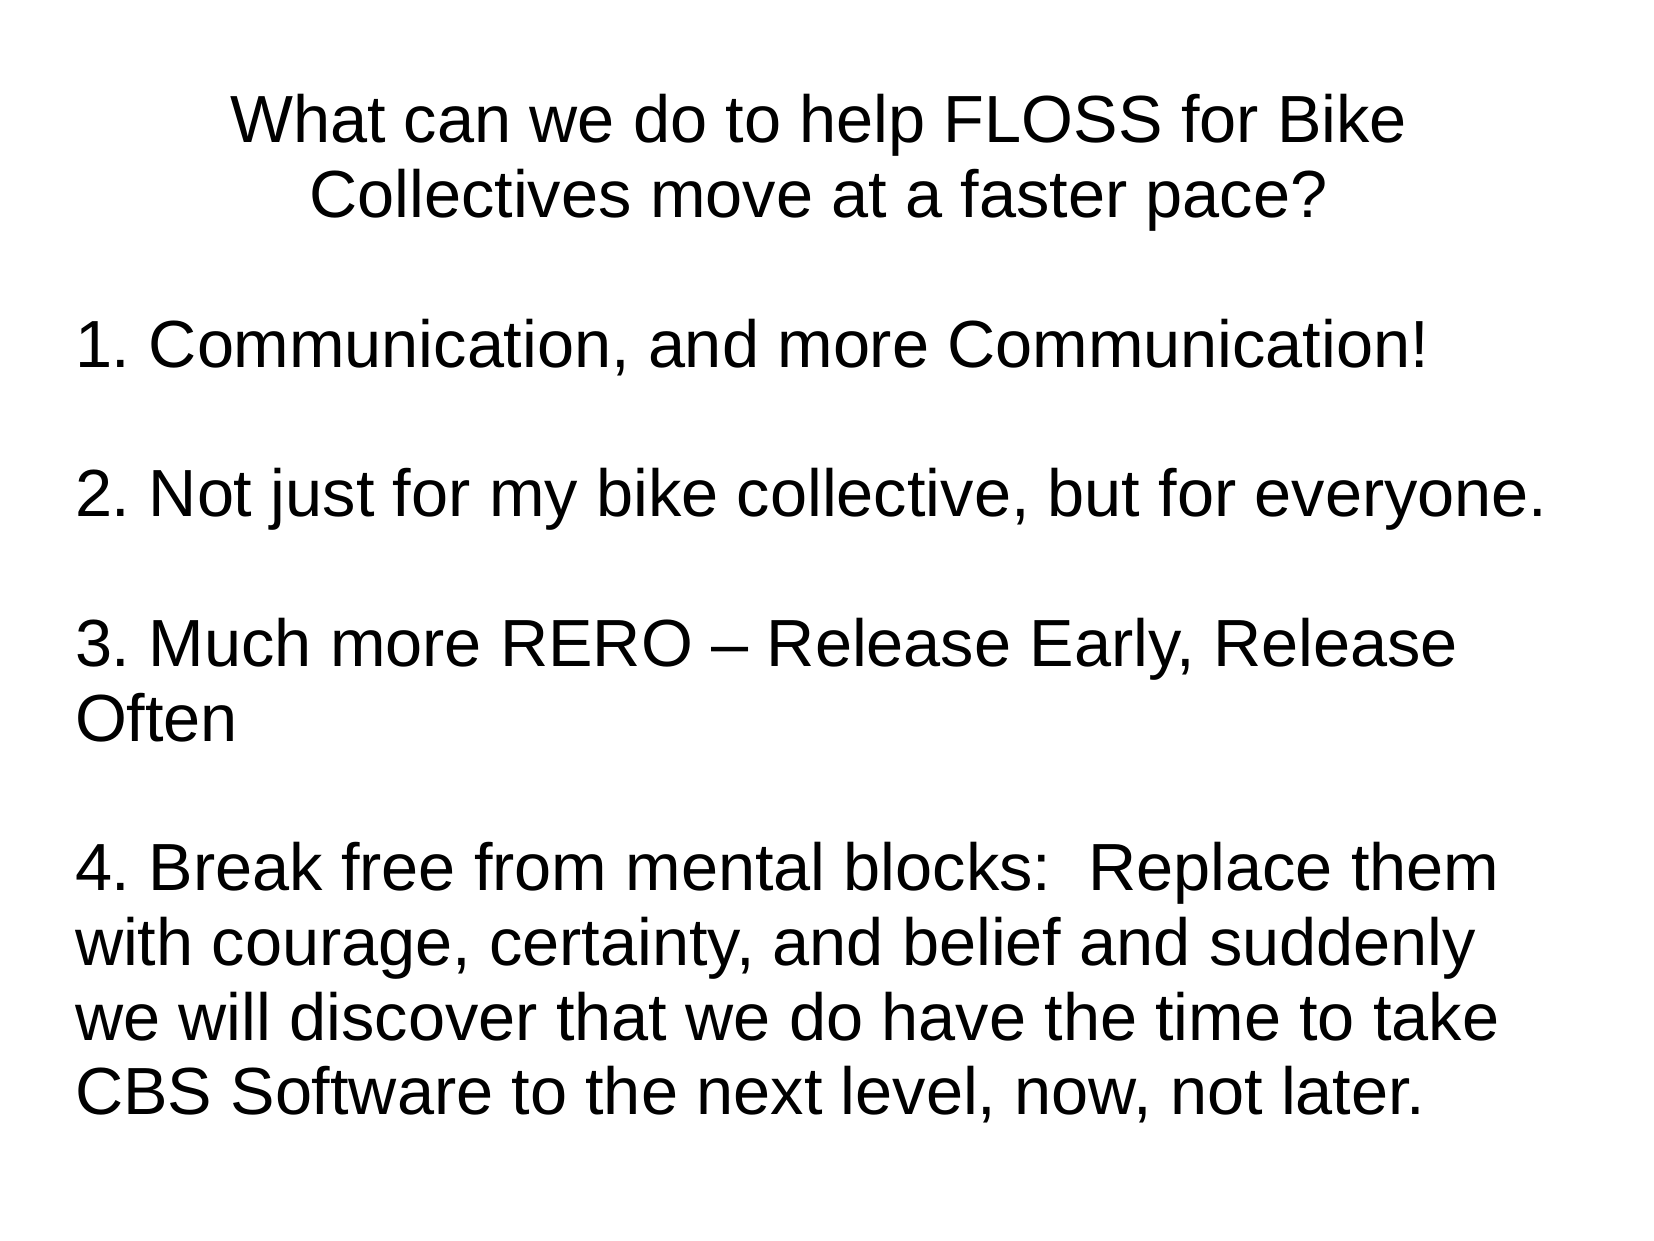

# What can we do to help FLOSS for Bike Collectives move at a faster pace?
1. Communication, and more Communication!
2. Not just for my bike collective, but for everyone.
3. Much more RERO – Release Early, Release Often
4. Break free from mental blocks: Replace them with courage, certainty, and belief and suddenly we will discover that we do have the time to take CBS Software to the next level, now, not later.